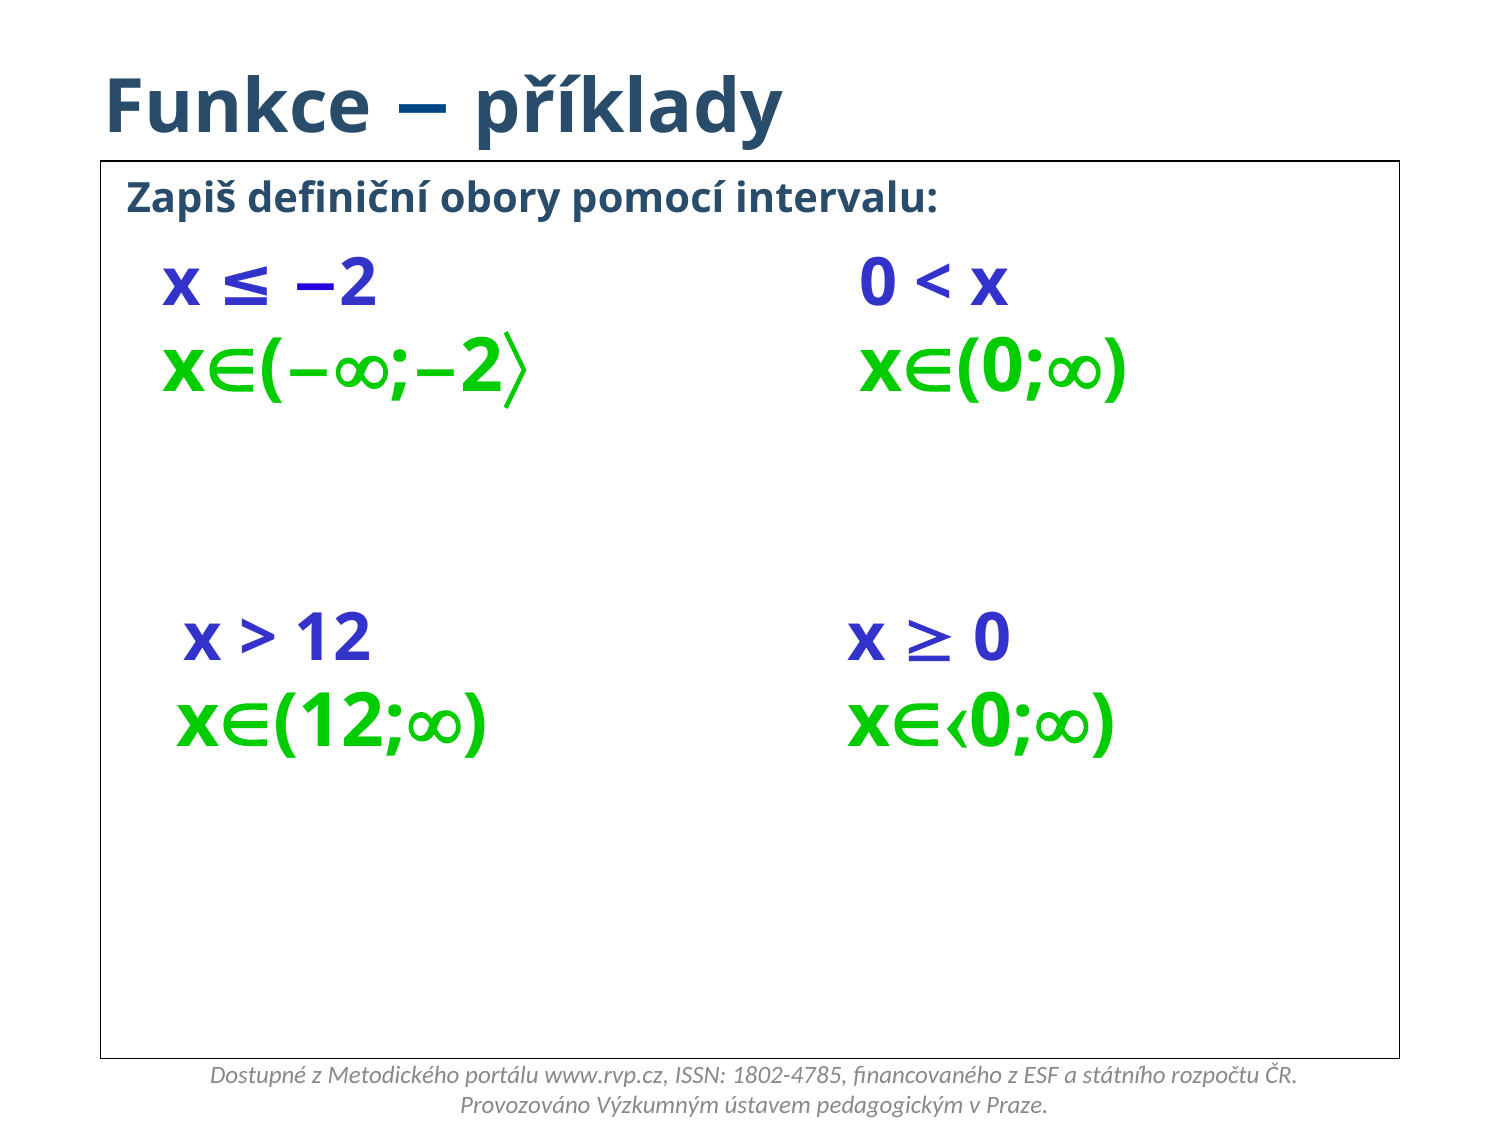

# Funkce − příklady
Zapiš definiční obory pomocí intervalu:
x ≤ −2
0 < x
x(−;−2
x(0;)‏
x > 12
x  0
x(12;)‏
x0;)‏